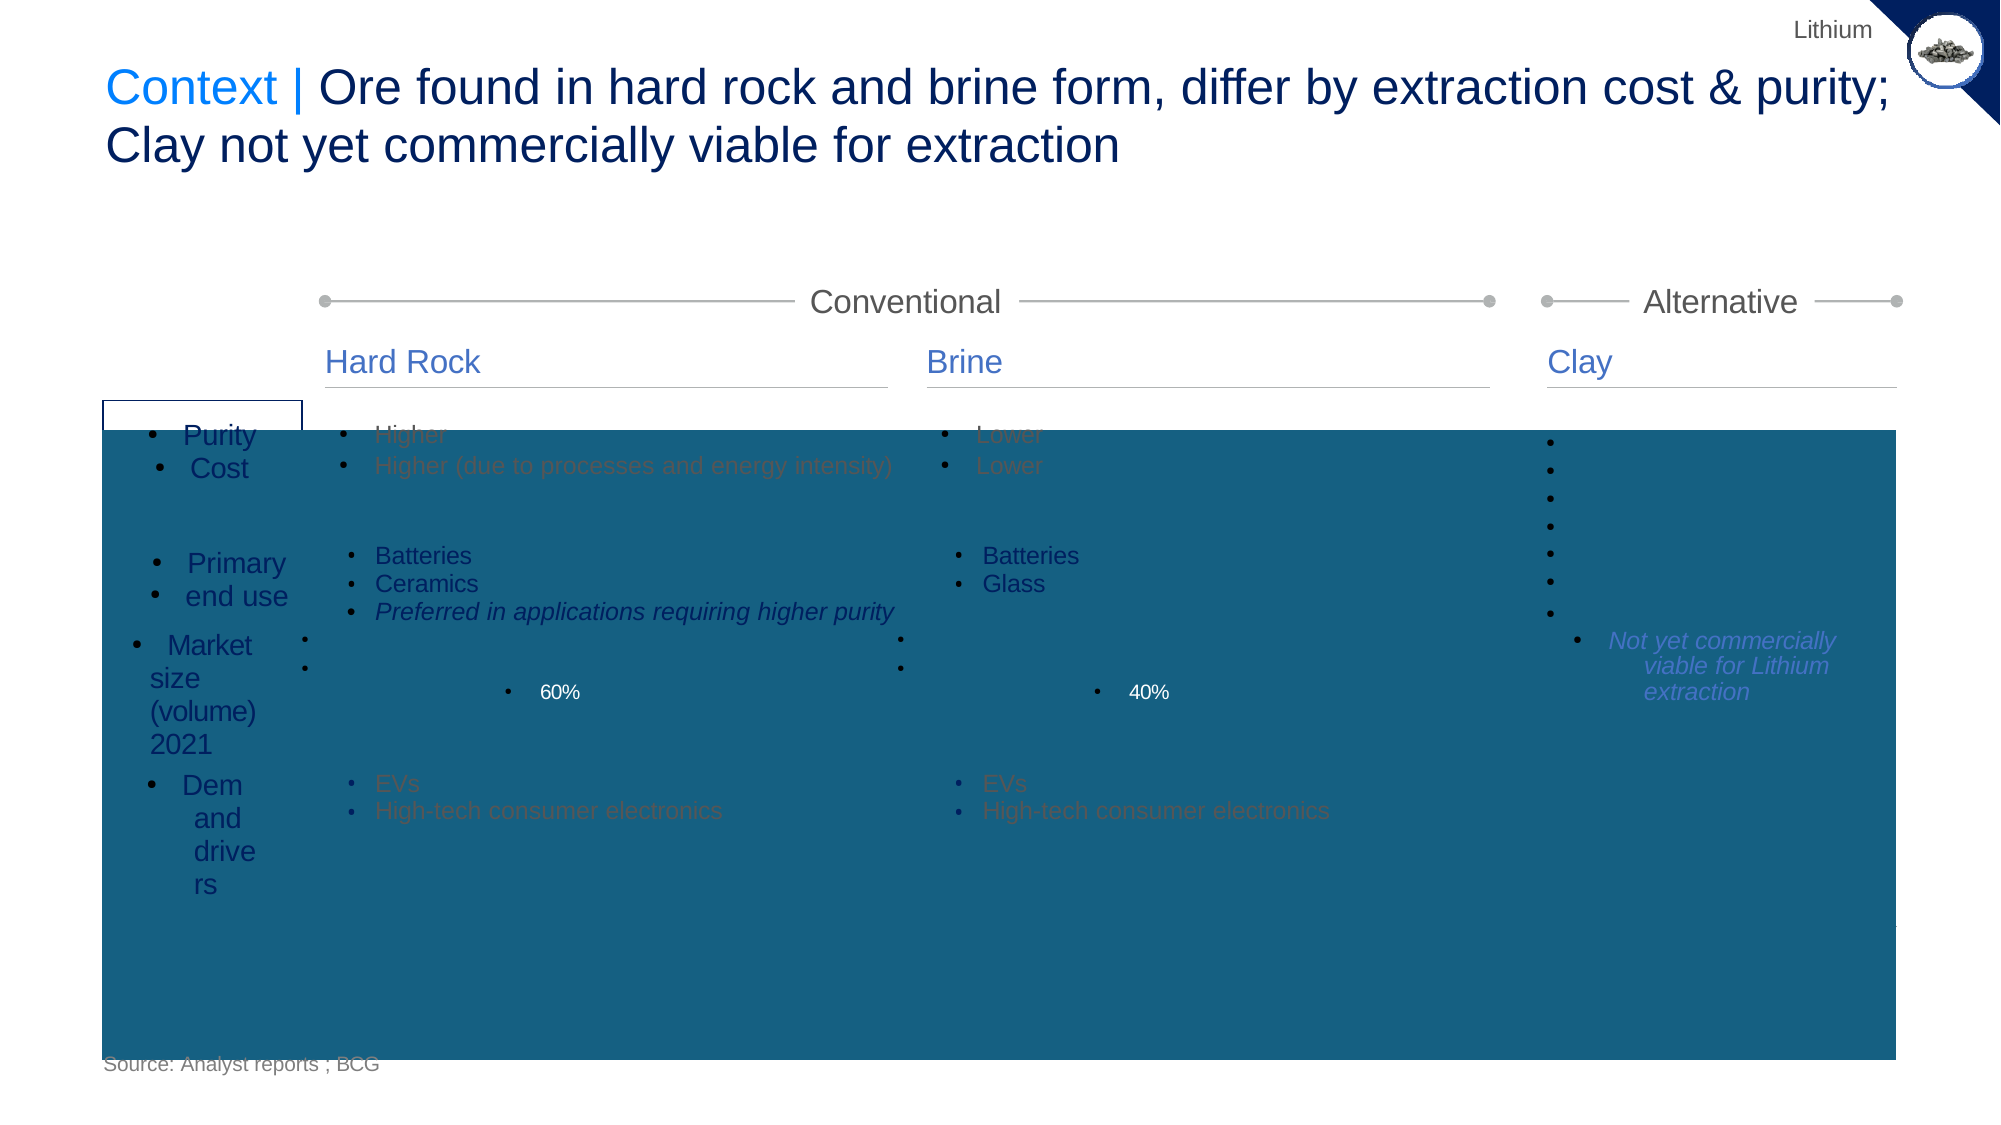

Lithium
# Context | Ore found in hard rock and brine form, differ by extraction cost & purity;
Clay not yet commercially viable for extraction
Conventional
Alternative
Hard Rock
Brine
Clay
| Purity | Higher | Lower | Not yet commercially viable for Lithium extraction |
| --- | --- | --- | --- |
| Cost | Higher (due to processes and energy intensity) | Lower | |
| | | | |
| Primary end use | Batteries Ceramics Preferred in applications requiring higher purity | Batteries Glass | |
| Market size (volume) 2021 | 60% | 40% | |
| Demand drivers | EVs High-tech consumer electronics | EVs High-tech consumer electronics | |
Hard Rock, Brine and Clay Lithium compete for market share—depending on level of purity required in end-use
Source: Analyst reports ; BCG